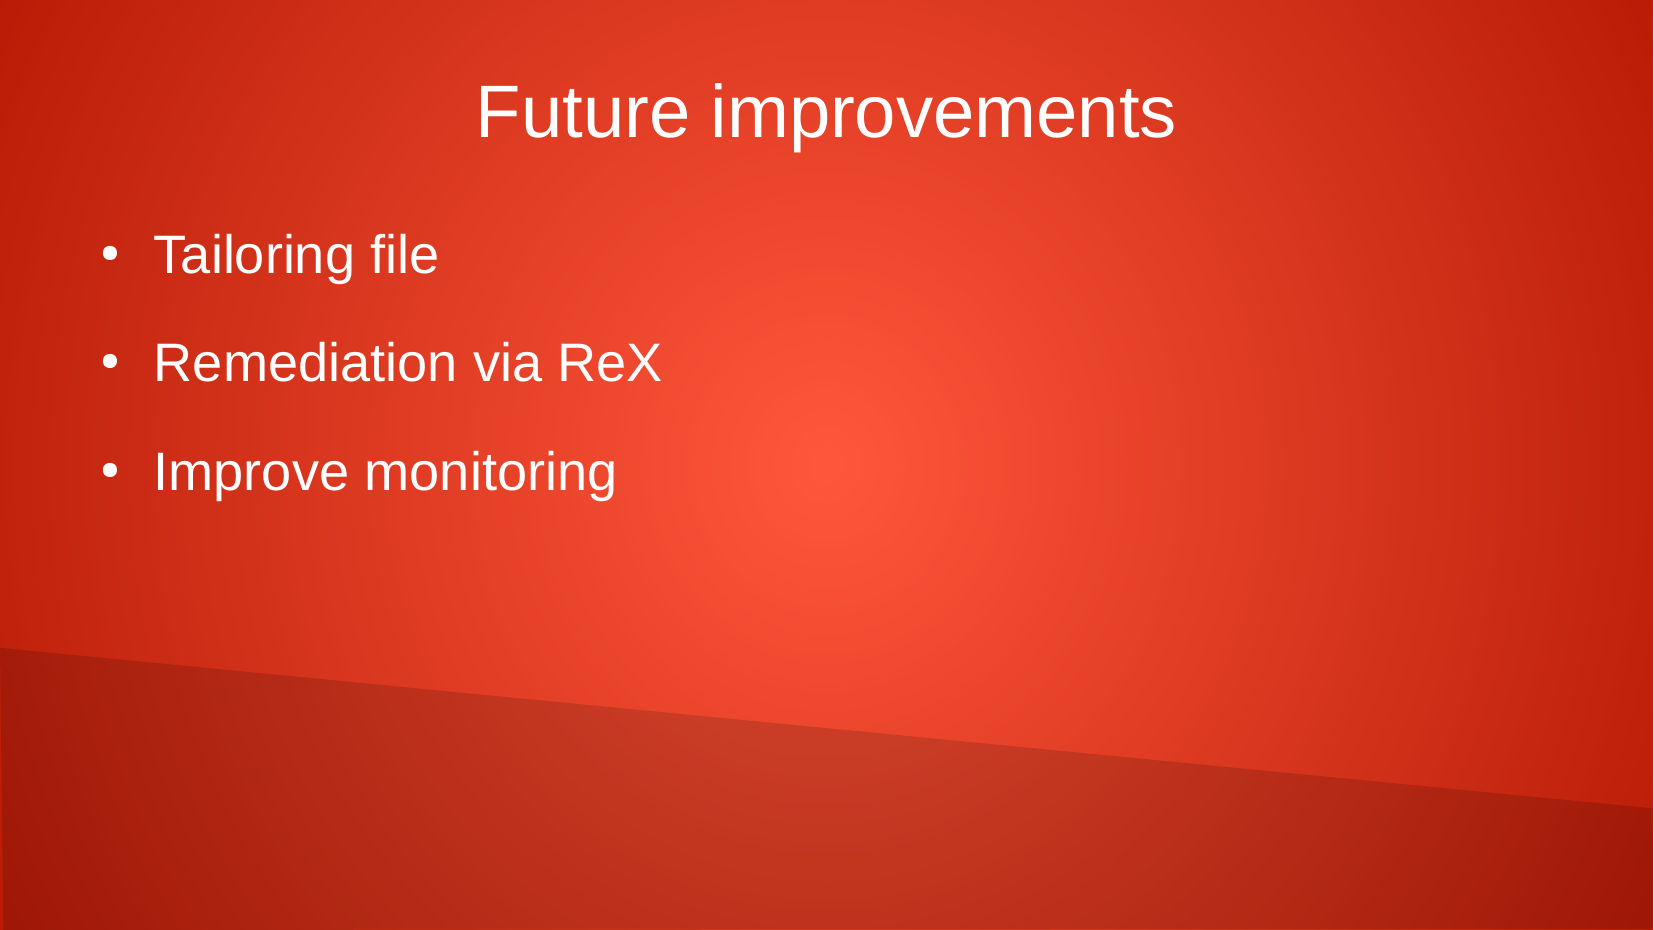

# Future improvements
Tailoring file
Remediation via ReX
Improve monitoring